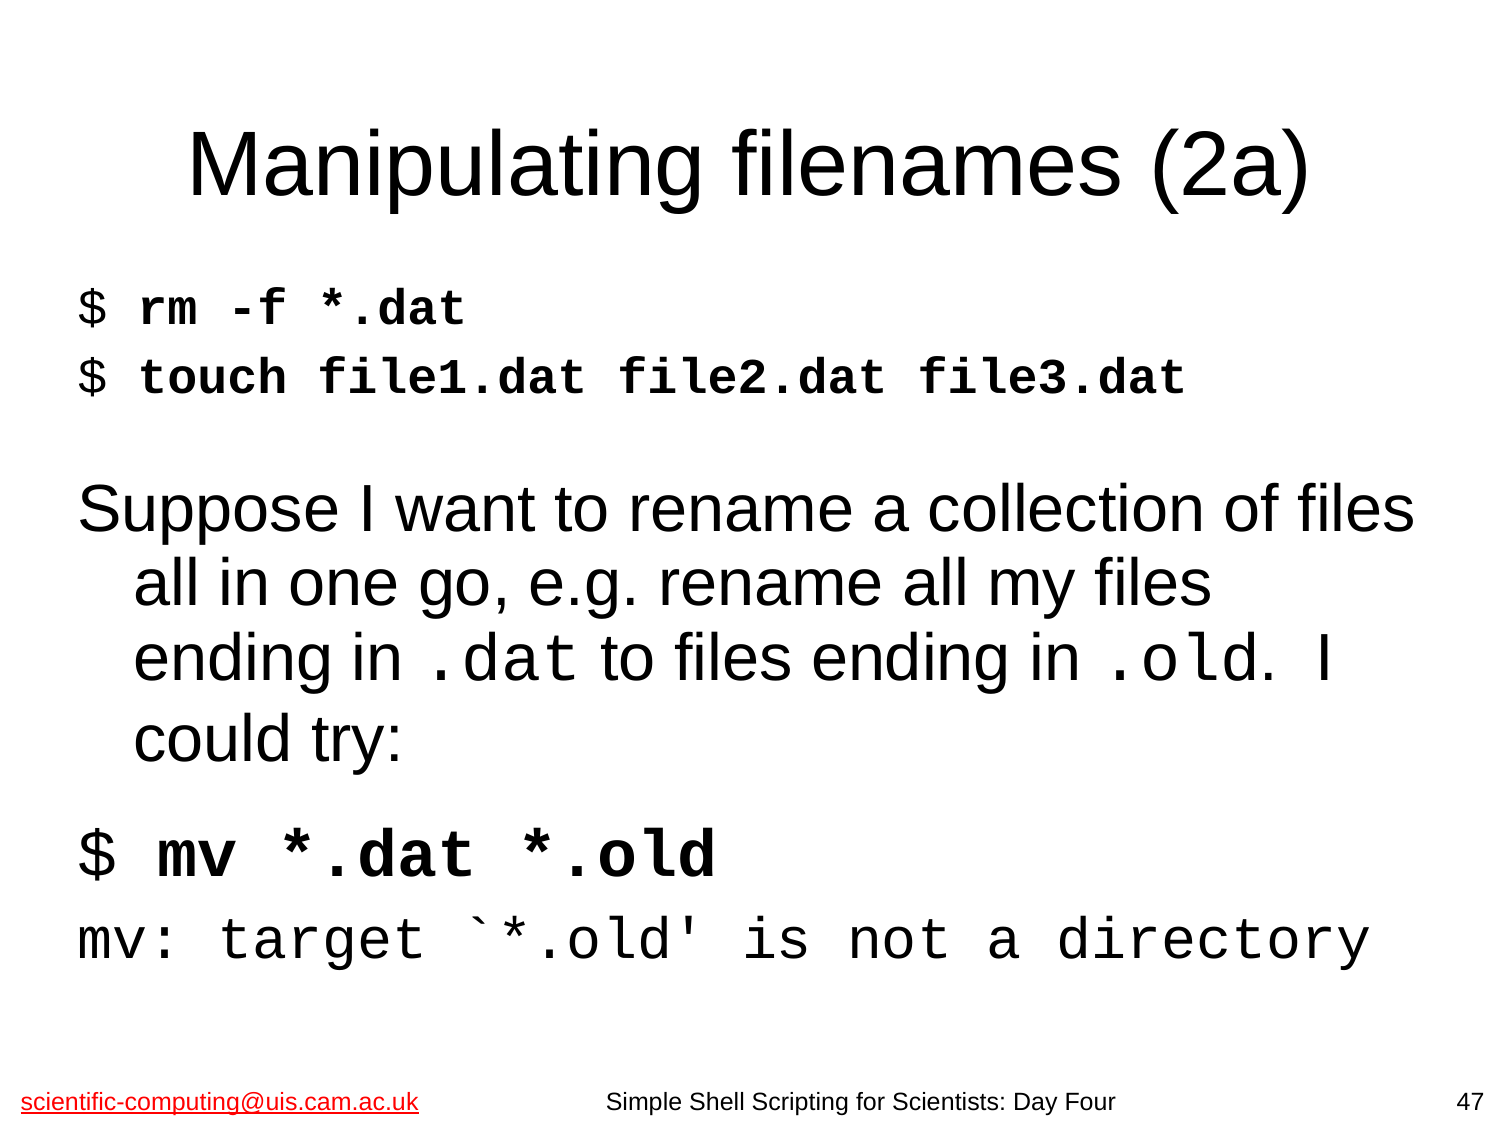

# Manipulating filenames (2a)
$ rm -f *.dat
$ touch file1.dat file2.dat file3.dat
Suppose I want to rename a collection of files all in one go, e.g. rename all my files ending in .dat to files ending in .old. I could try:
$ mv *.dat *.old
mv: target `*.old' is not a directory
escience-support@ucs.cam.ac.uk	Simple Shell Scripting for Scientists: Day Three
47